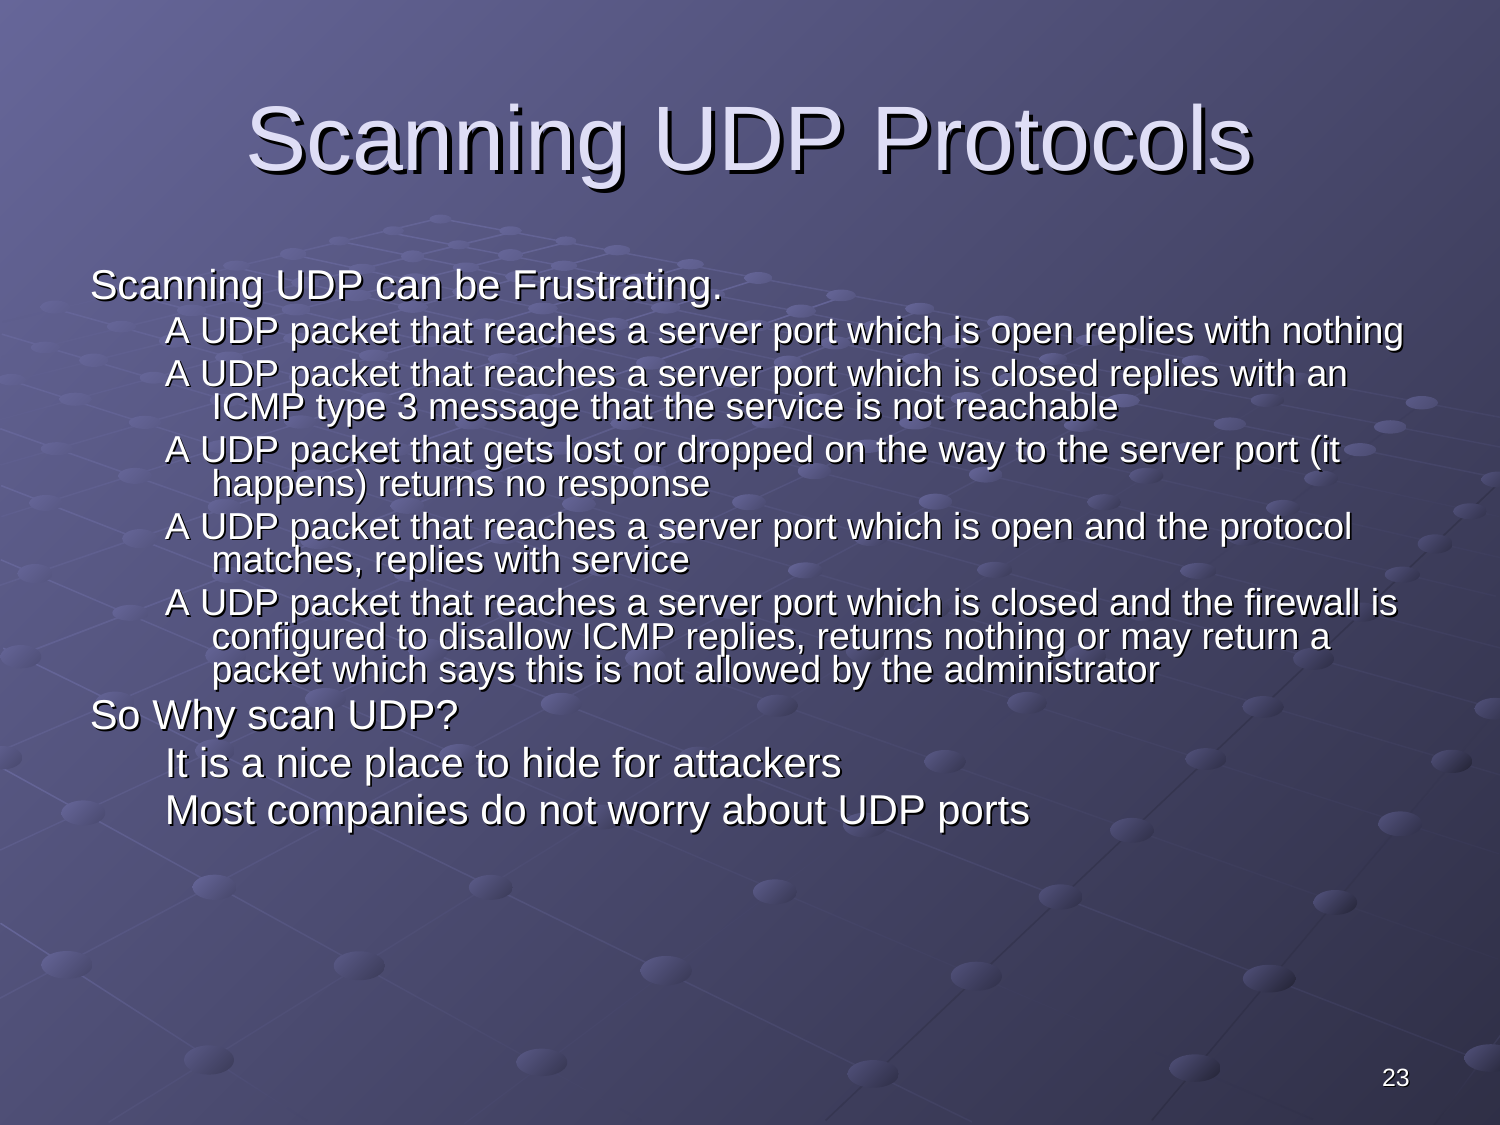

# Scanning UDP Protocols
Scanning UDP can be Frustrating.
A UDP packet that reaches a server port which is open replies with nothing
A UDP packet that reaches a server port which is closed replies with an ICMP type 3 message that the service is not reachable
A UDP packet that gets lost or dropped on the way to the server port (it happens) returns no response
A UDP packet that reaches a server port which is open and the protocol matches, replies with service
A UDP packet that reaches a server port which is closed and the firewall is configured to disallow ICMP replies, returns nothing or may return a packet which says this is not allowed by the administrator
So Why scan UDP?
It is a nice place to hide for attackers
Most companies do not worry about UDP ports
23